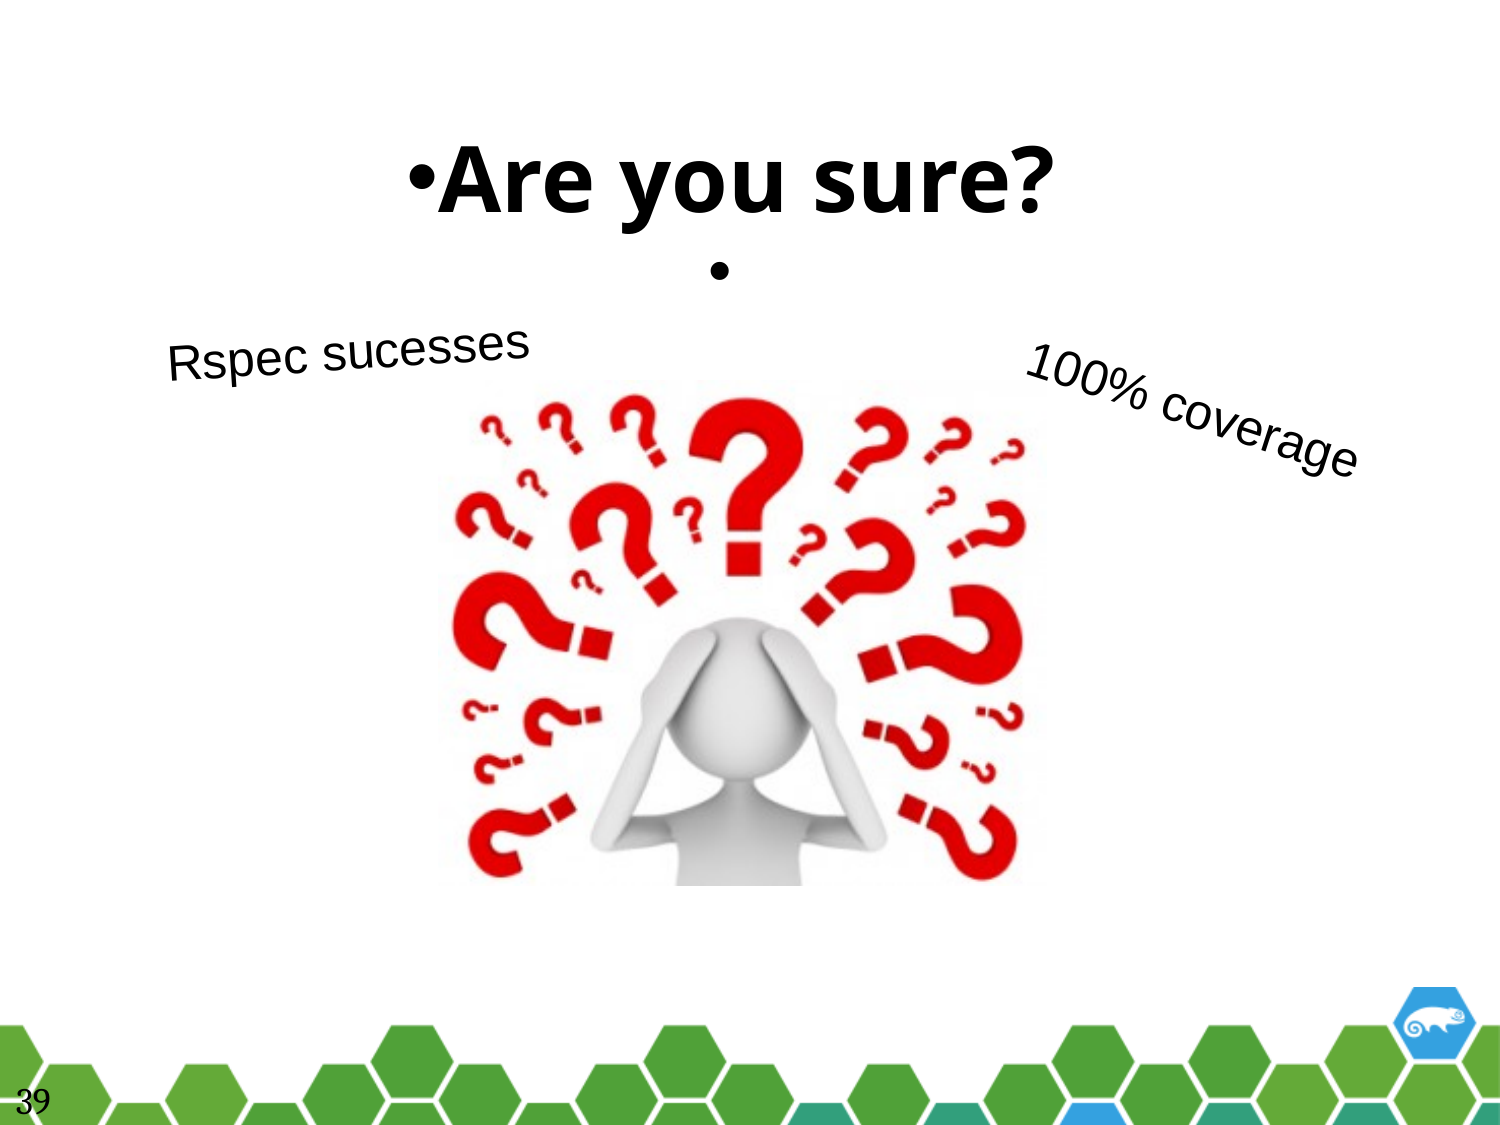

Are you sure?
Rspec sucesses
100% coverage